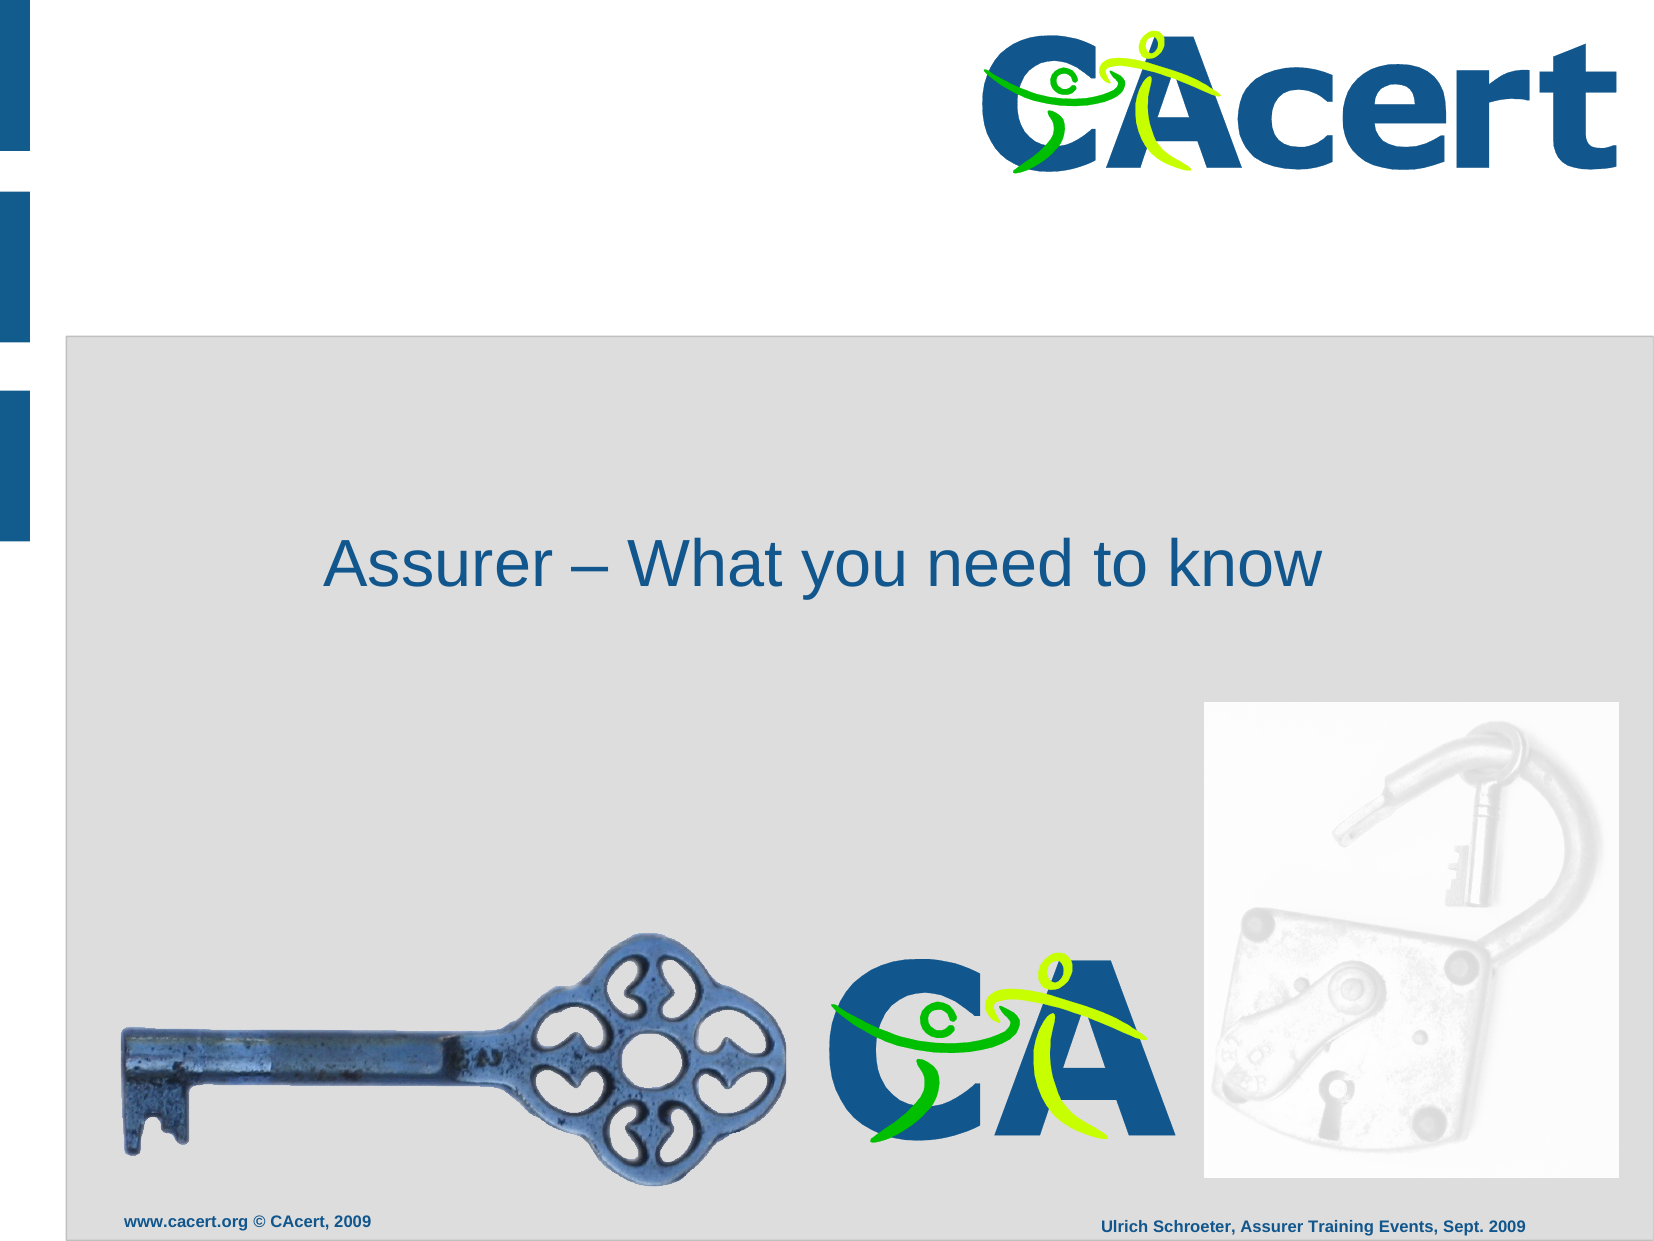

# Assurer – What you need to know